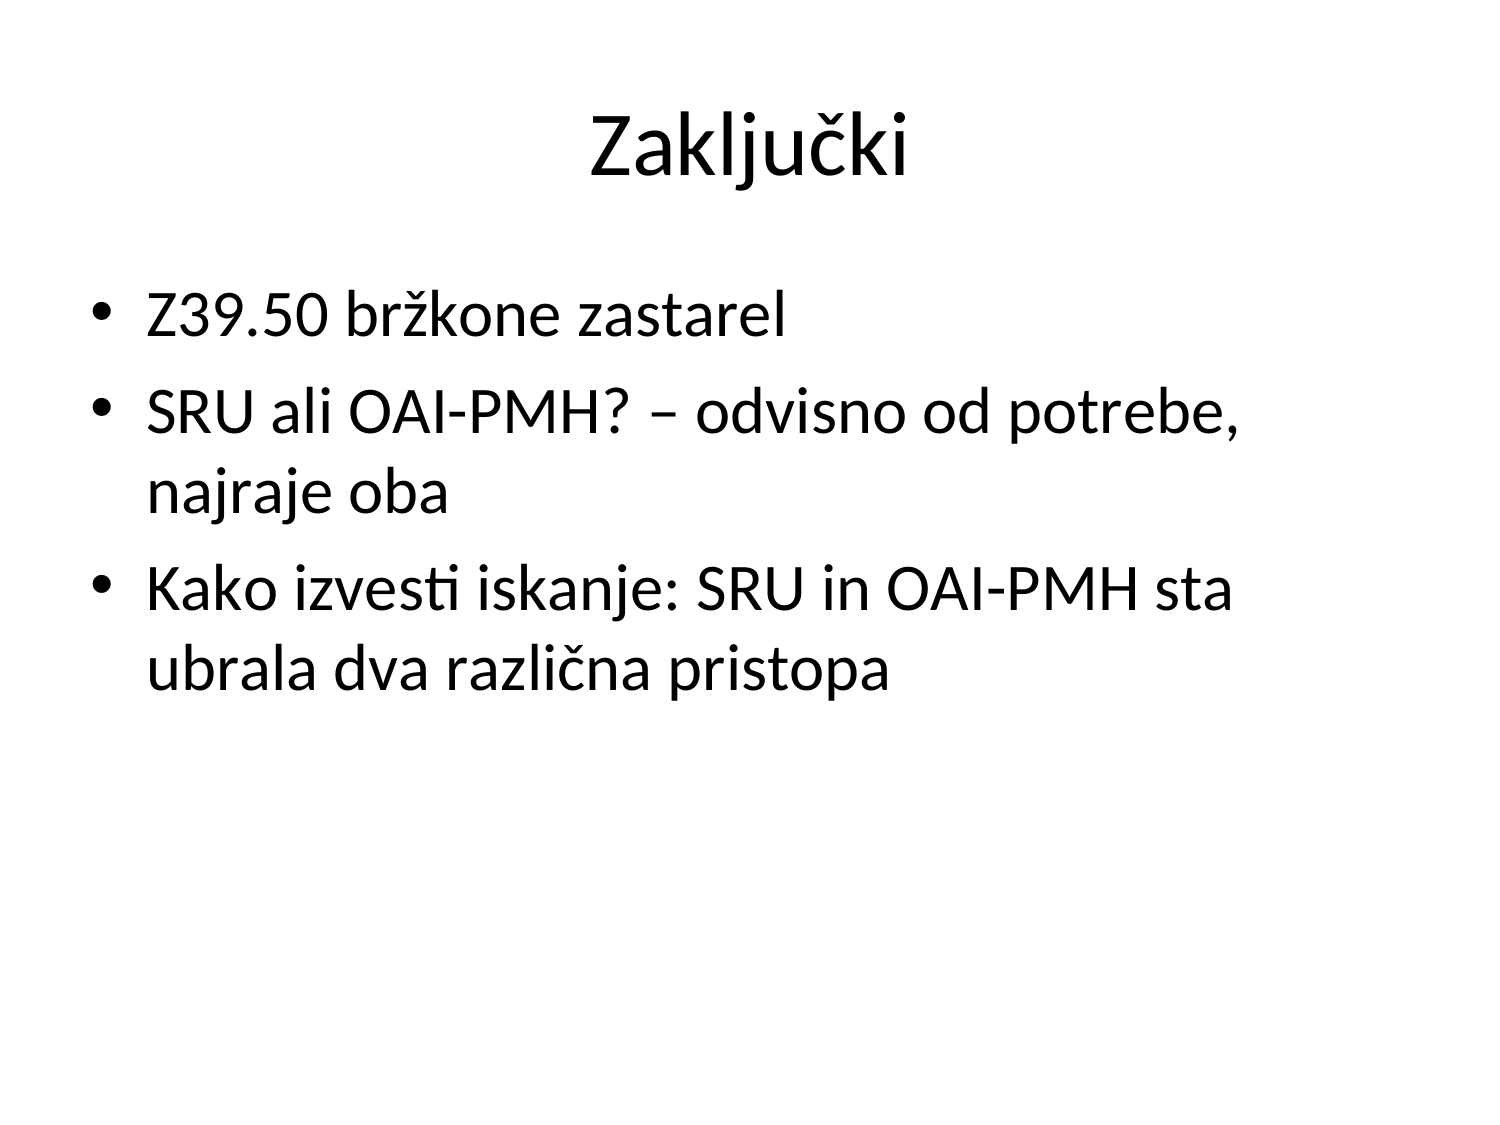

# Zaključki
Z39.50 bržkone zastarel
SRU ali OAI-PMH? – odvisno od potrebe, najraje oba
Kako izvesti iskanje: SRU in OAI-PMH sta ubrala dva različna pristopa